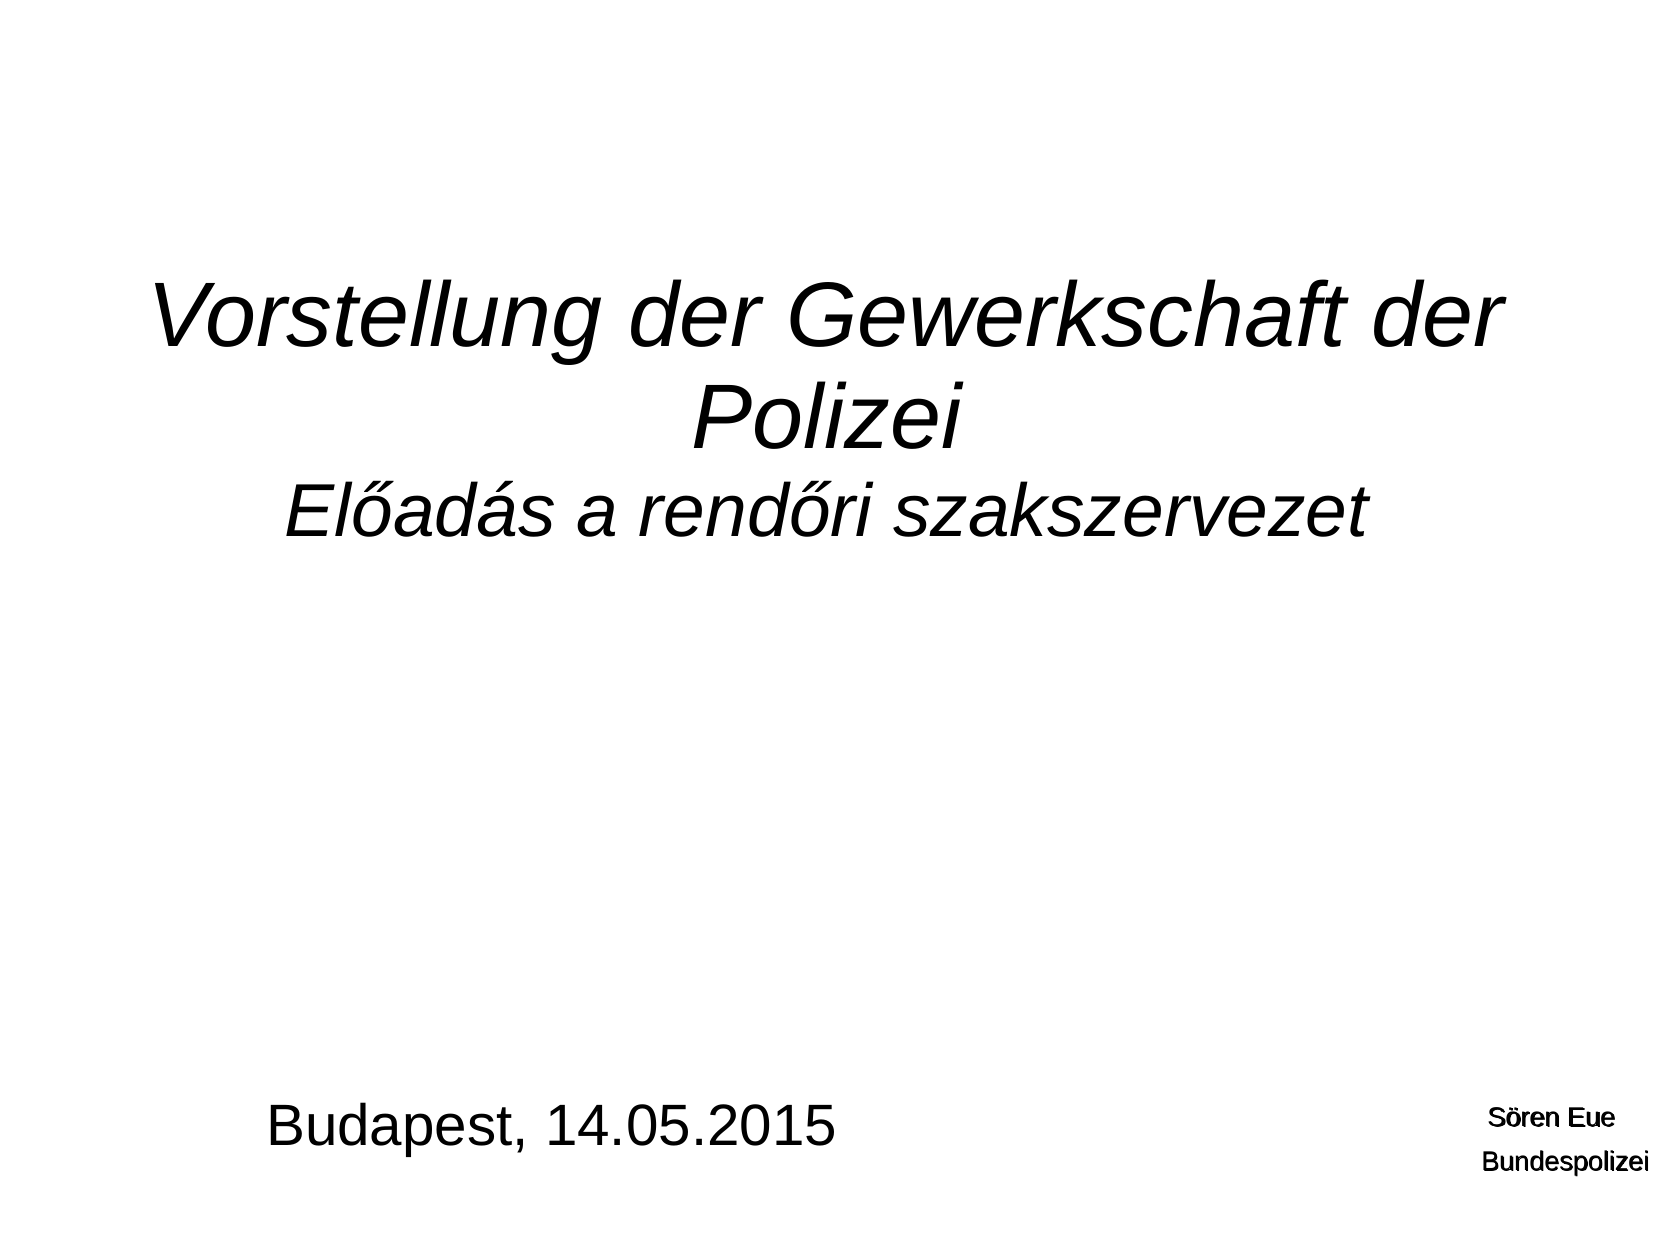

# Vorstellung der Gewerkschaft der Polizei
Előadás a rendőri szakszervezet
																				Sören Eue
																				Bundespolizei
Budapest, 14.05.2015